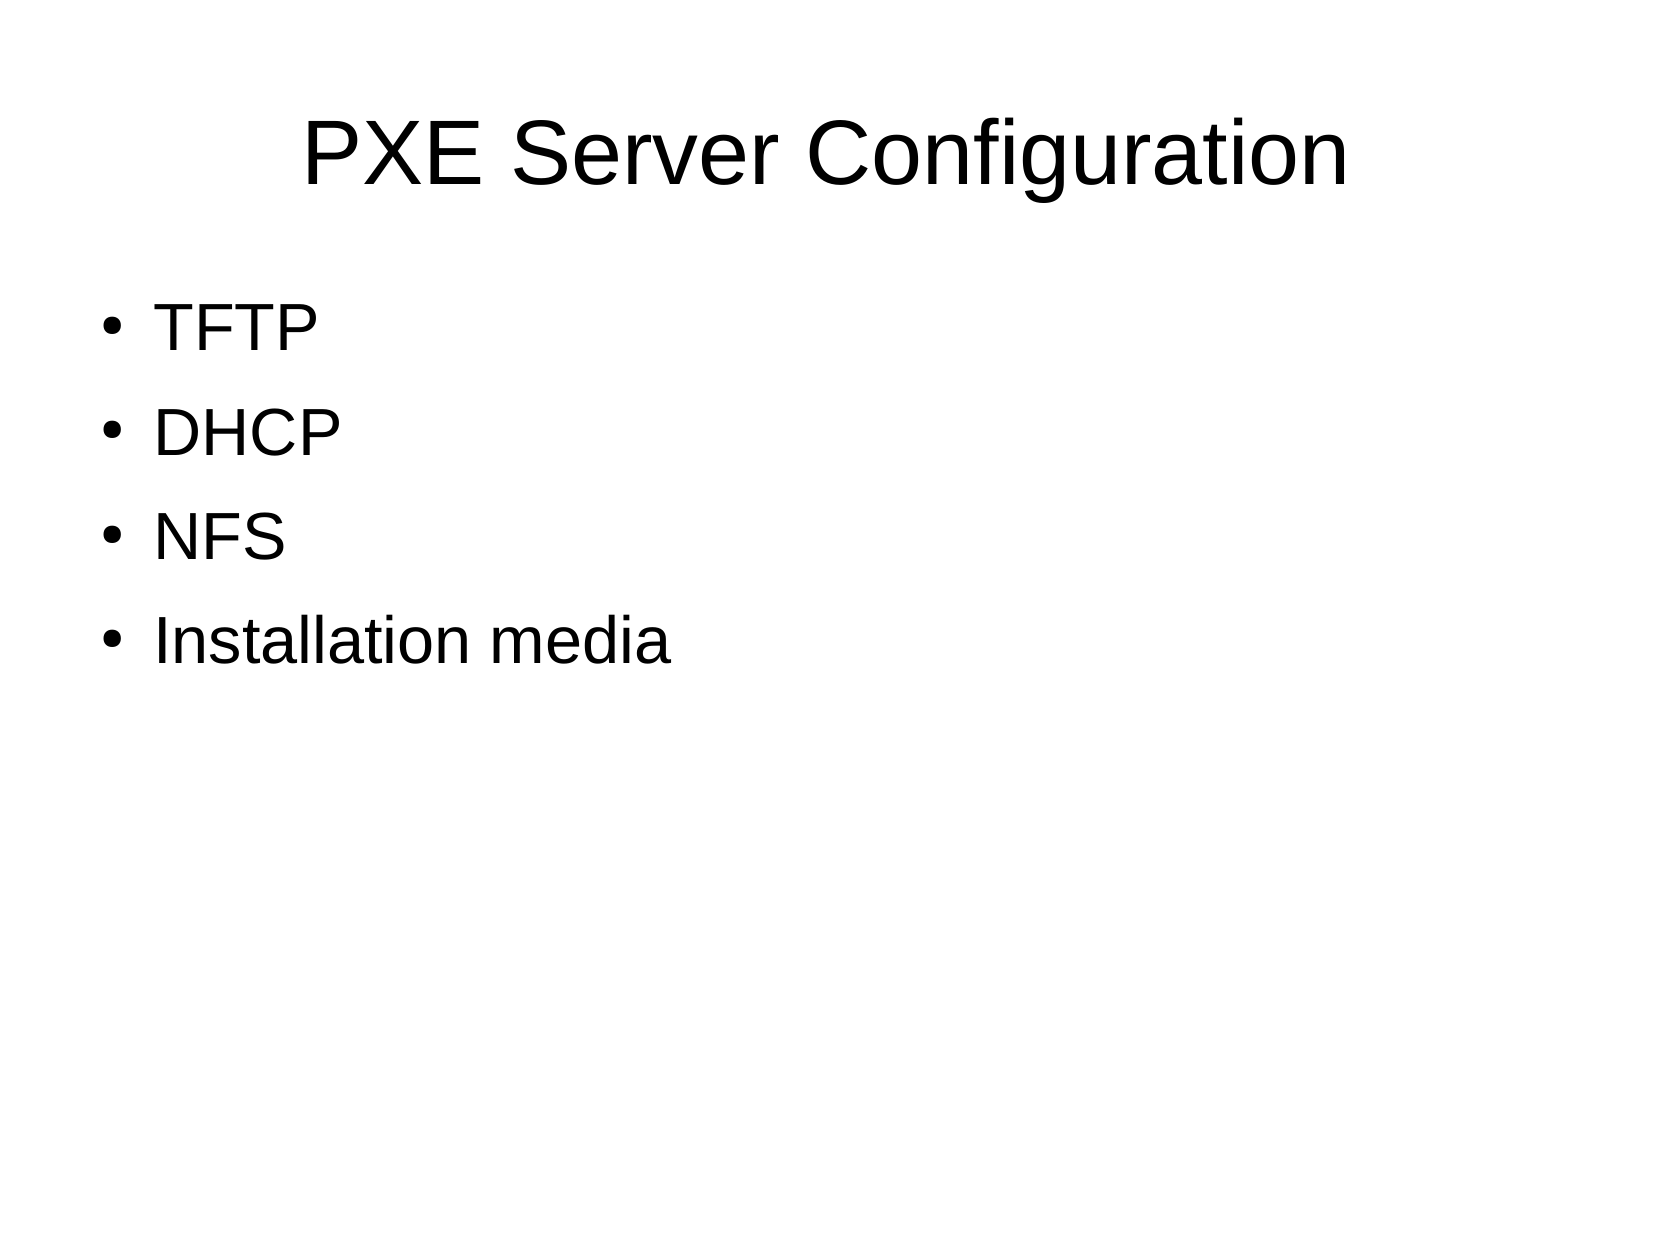

# PXE Server Configuration
TFTP
DHCP
NFS
Installation media